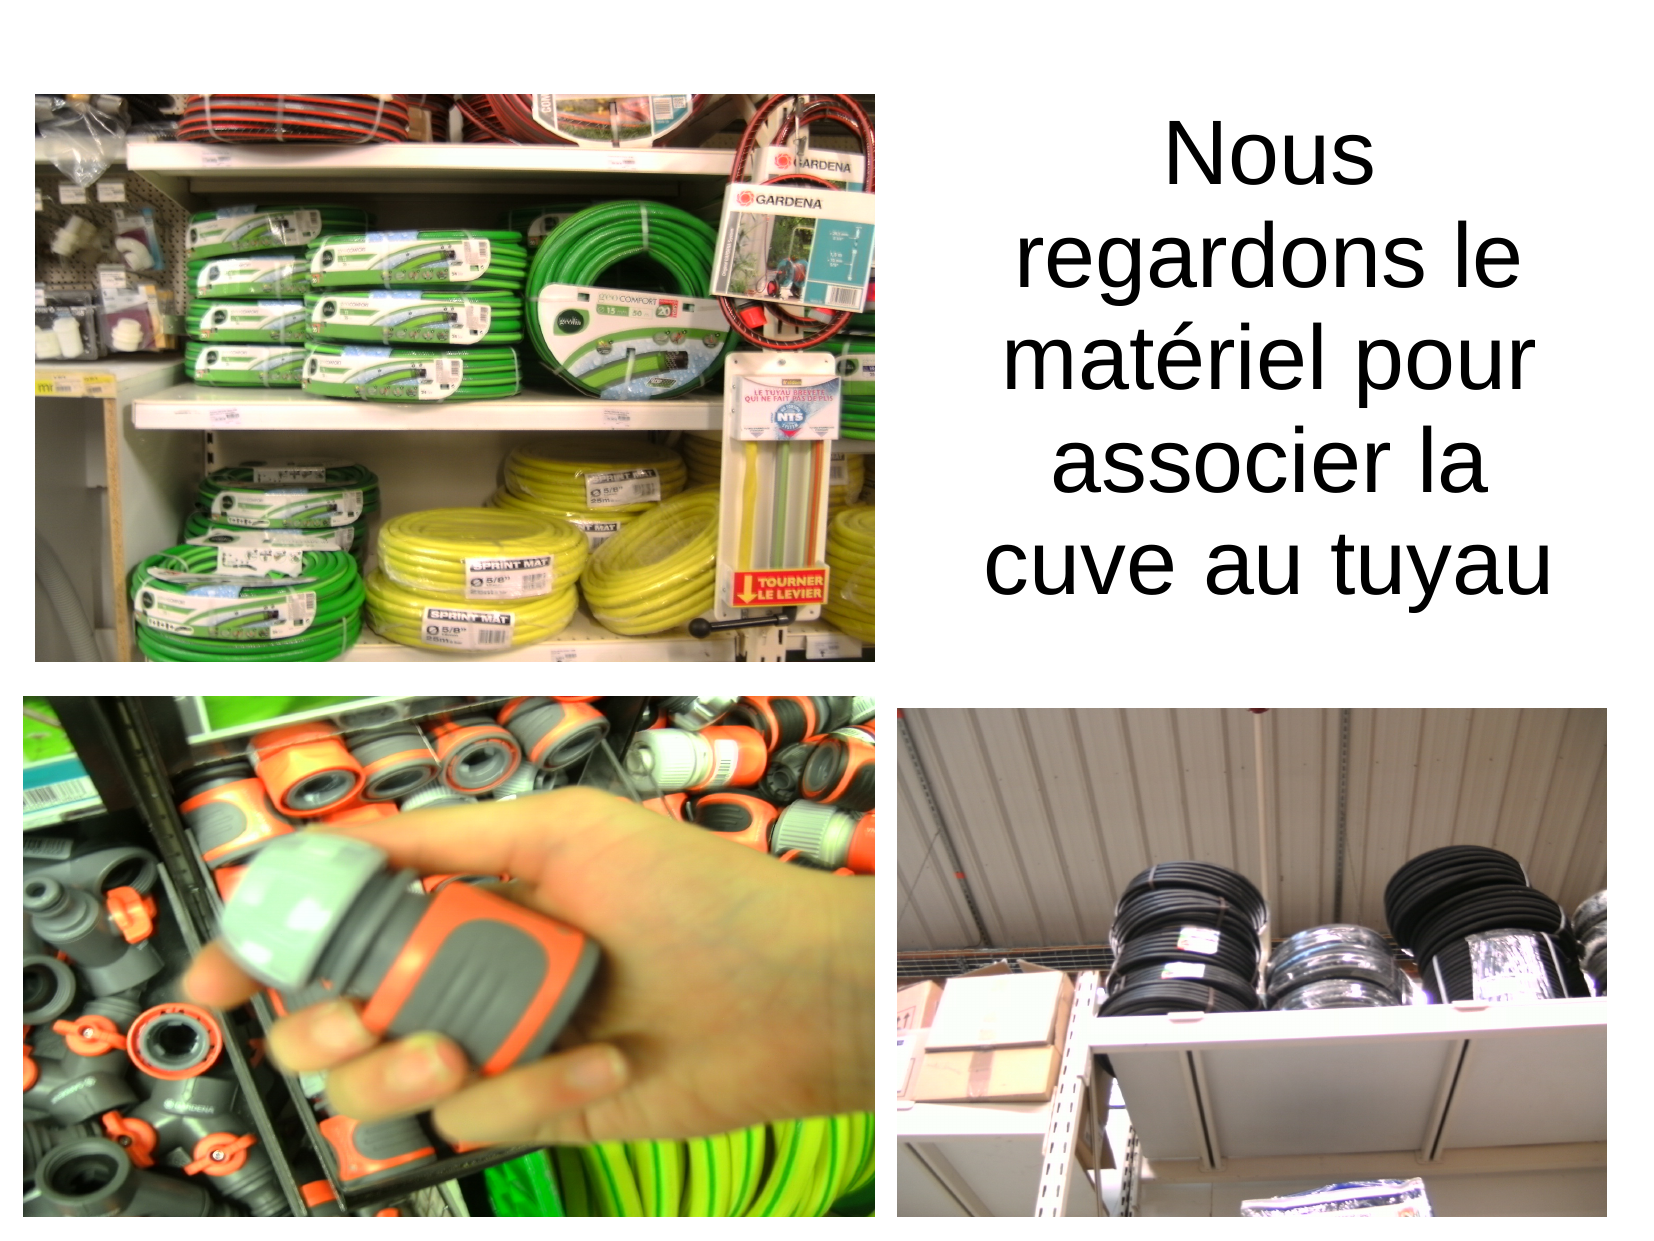

#
Nous regardons le matériel pour associer la cuve au tuyau